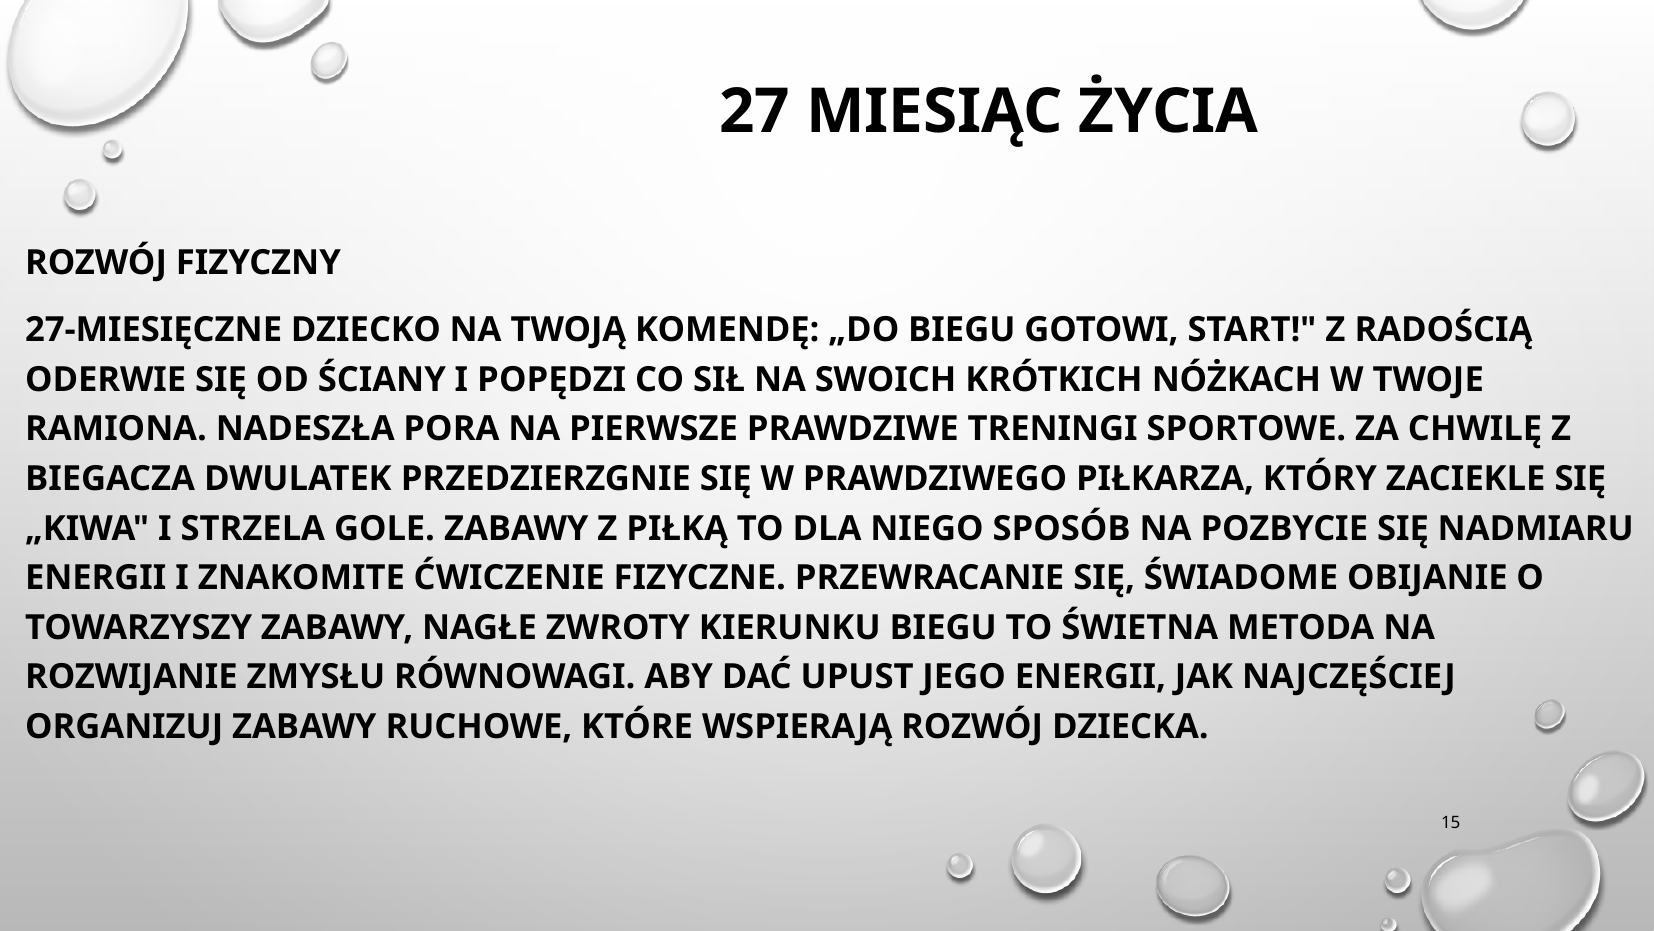

# 27 miesiąc życia
Rozwój fizyczny
27-miesięczne dziecko na twoją komendę: „Do biegu gotowi, start!" z radością oderwie się od ściany i popędzi co sił na swoich krótkich nóżkach w twoje ramiona. Nadeszła pora na pierwsze prawdziwe treningi sportowe. Za chwilę z biegacza dwulatek przedzierzgnie się w prawdziwego piłkarza, który zaciekle się „kiwa" i strzela gole. Zabawy z piłką to dla niego sposób na pozbycie się nadmiaru energii i znakomite ćwiczenie fizyczne. Przewracanie się, świadome obijanie o towarzyszy zabawy, nagłe zwroty kierunku biegu to świetna metoda na rozwijanie zmysłu równowagi. Aby dać upust jego energii, jak najczęściej organizuj zabawy ruchowe, które wspierają rozwój dziecka.
14